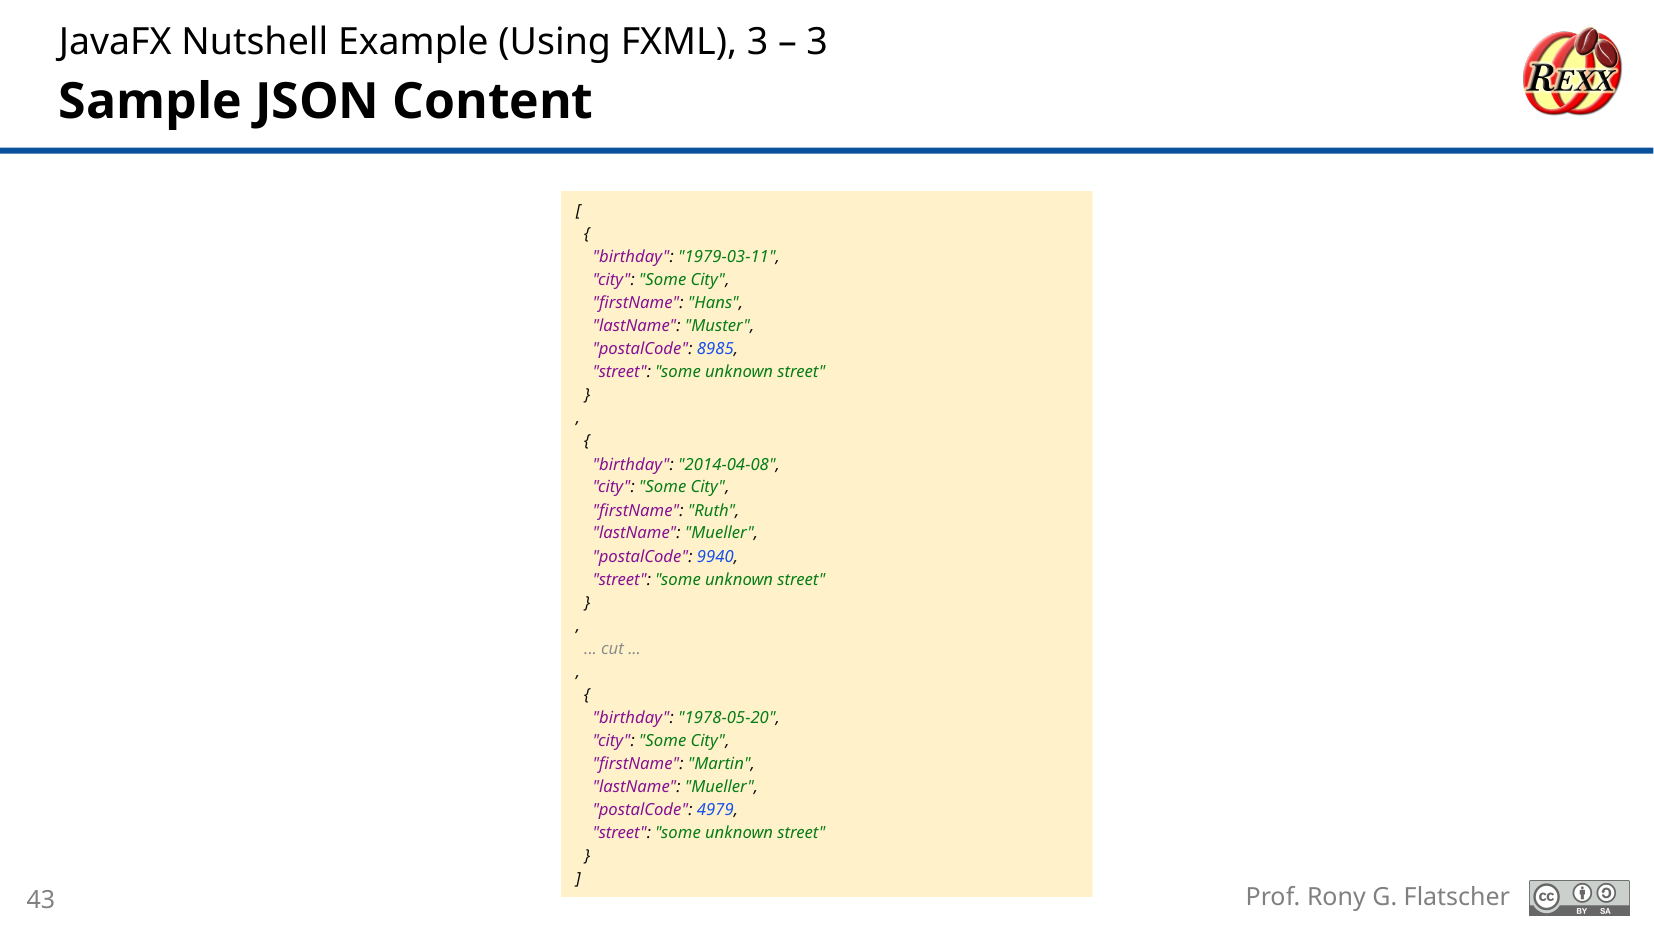

# JavaFX Nutshell Example (Using FXML), 3 – 3 Sample JSON Content
[
 {
 "birthday": "1979-03-11",
 "city": "Some City",
 "firstName": "Hans",
 "lastName": "Muster",
 "postalCode": 8985,
 "street": "some unknown street"
 }
,
 {
 "birthday": "2014-04-08",
 "city": "Some City",
 "firstName": "Ruth",
 "lastName": "Mueller",
 "postalCode": 9940,
 "street": "some unknown street"
 }
,
 ... cut ...
,
 {
 "birthday": "1978-05-20",
 "city": "Some City",
 "firstName": "Martin",
 "lastName": "Mueller",
 "postalCode": 4979,
 "street": "some unknown street"
 }
]